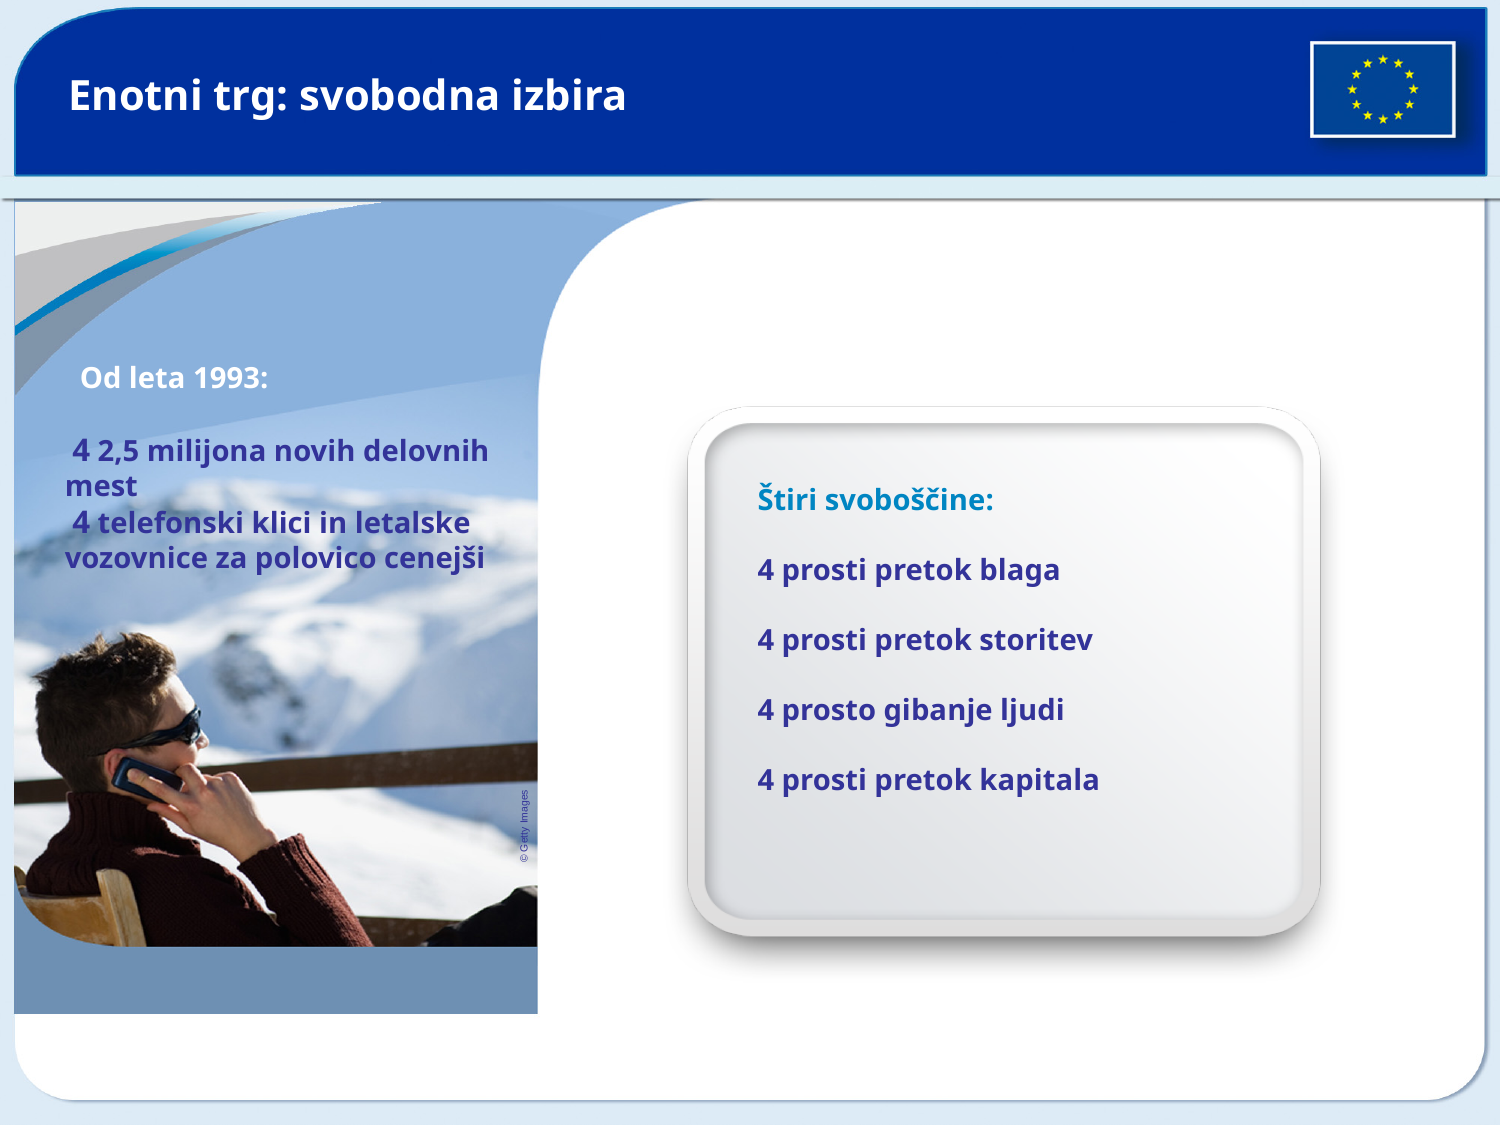

# Enotni trg: svobodna izbira
 Od leta 1993:
 4 2,5 milijona novih delovnih mest
 4 telefonski klici in letalske vozovnice za polovico cenejši
Štiri svoboščine:
4 prosti pretok blaga
4 prosti pretok storitev
4 prosto gibanje ljudi
4 prosti pretok kapitala
© Getty Images